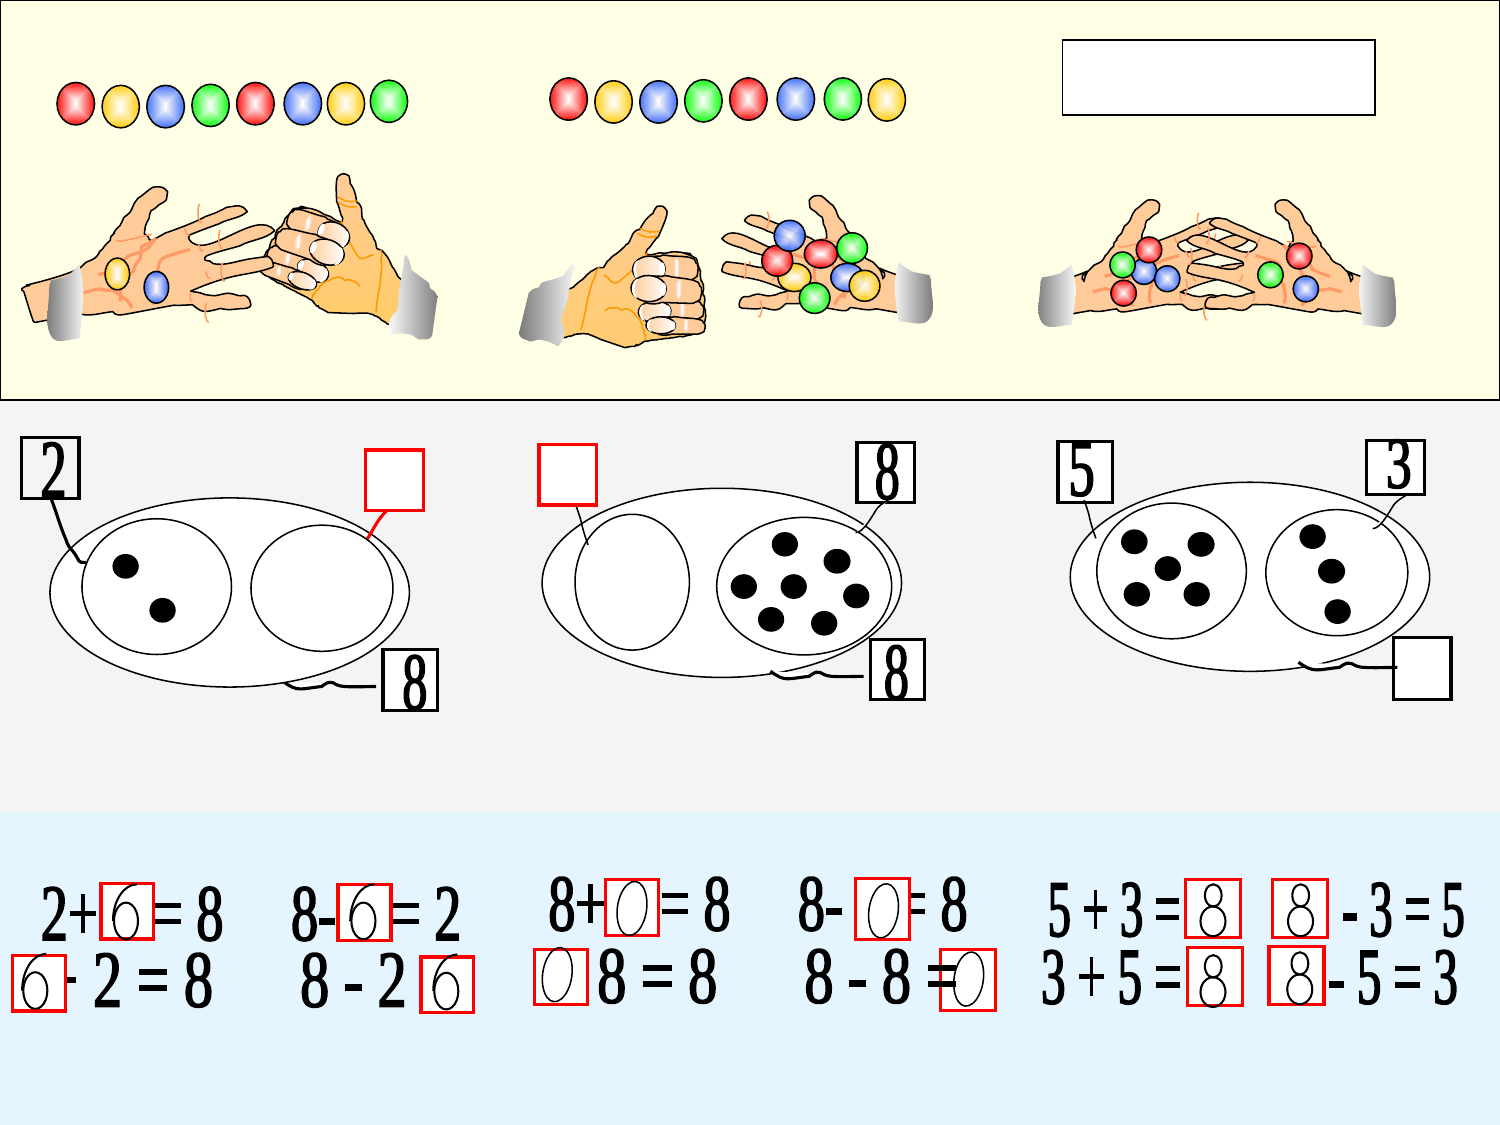

# Rovnice vyvození
2
3
5
8
8
8
8+ = 8 8- = 8
5 + 3 = - 3 = 5
2+ = 8 8- = 2
3 + 5 = - 5 = 3
 + 8 = 8 8 - 8 =
 + 2 = 8 8 - 2 =